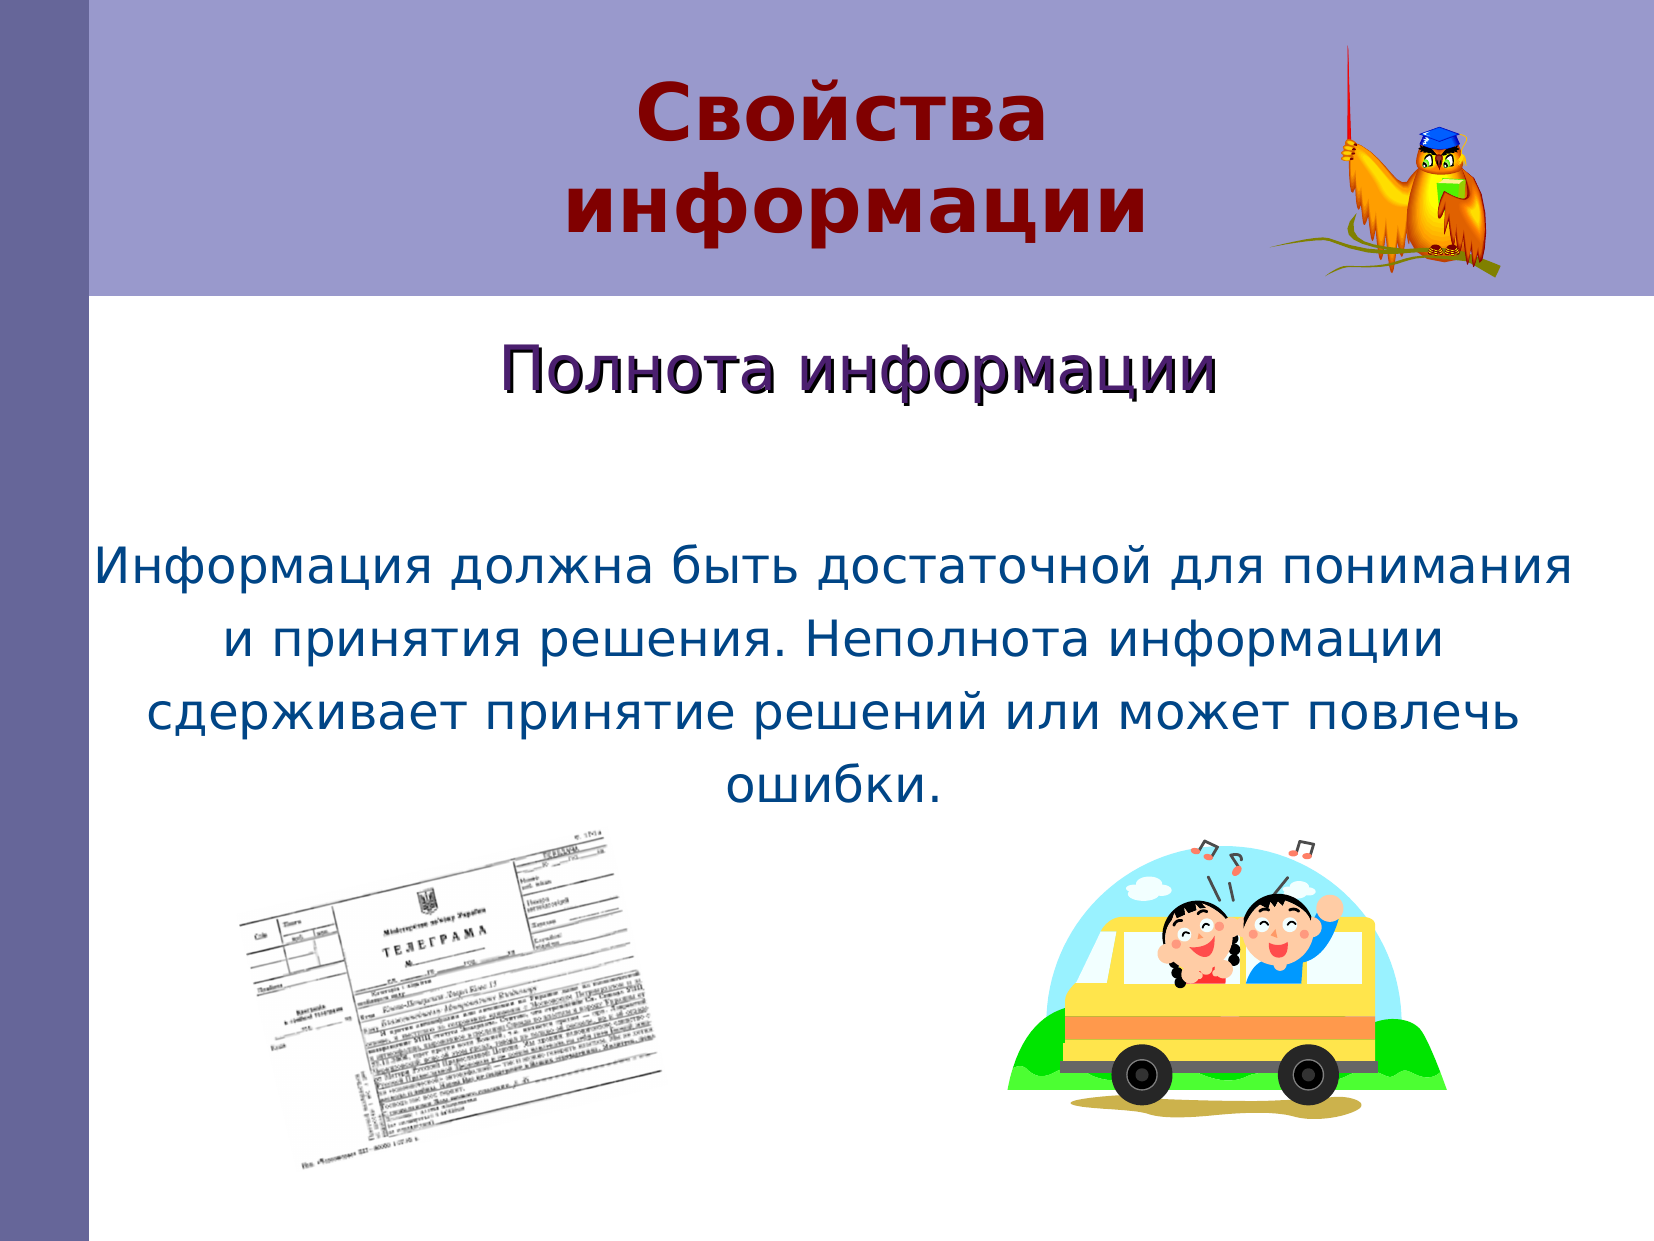

Свойства
информации
Полнота информации
Информация должна быть достаточной для понимания и принятия решения. Неполнота информации сдерживает принятие решений или может повлечь ошибки.